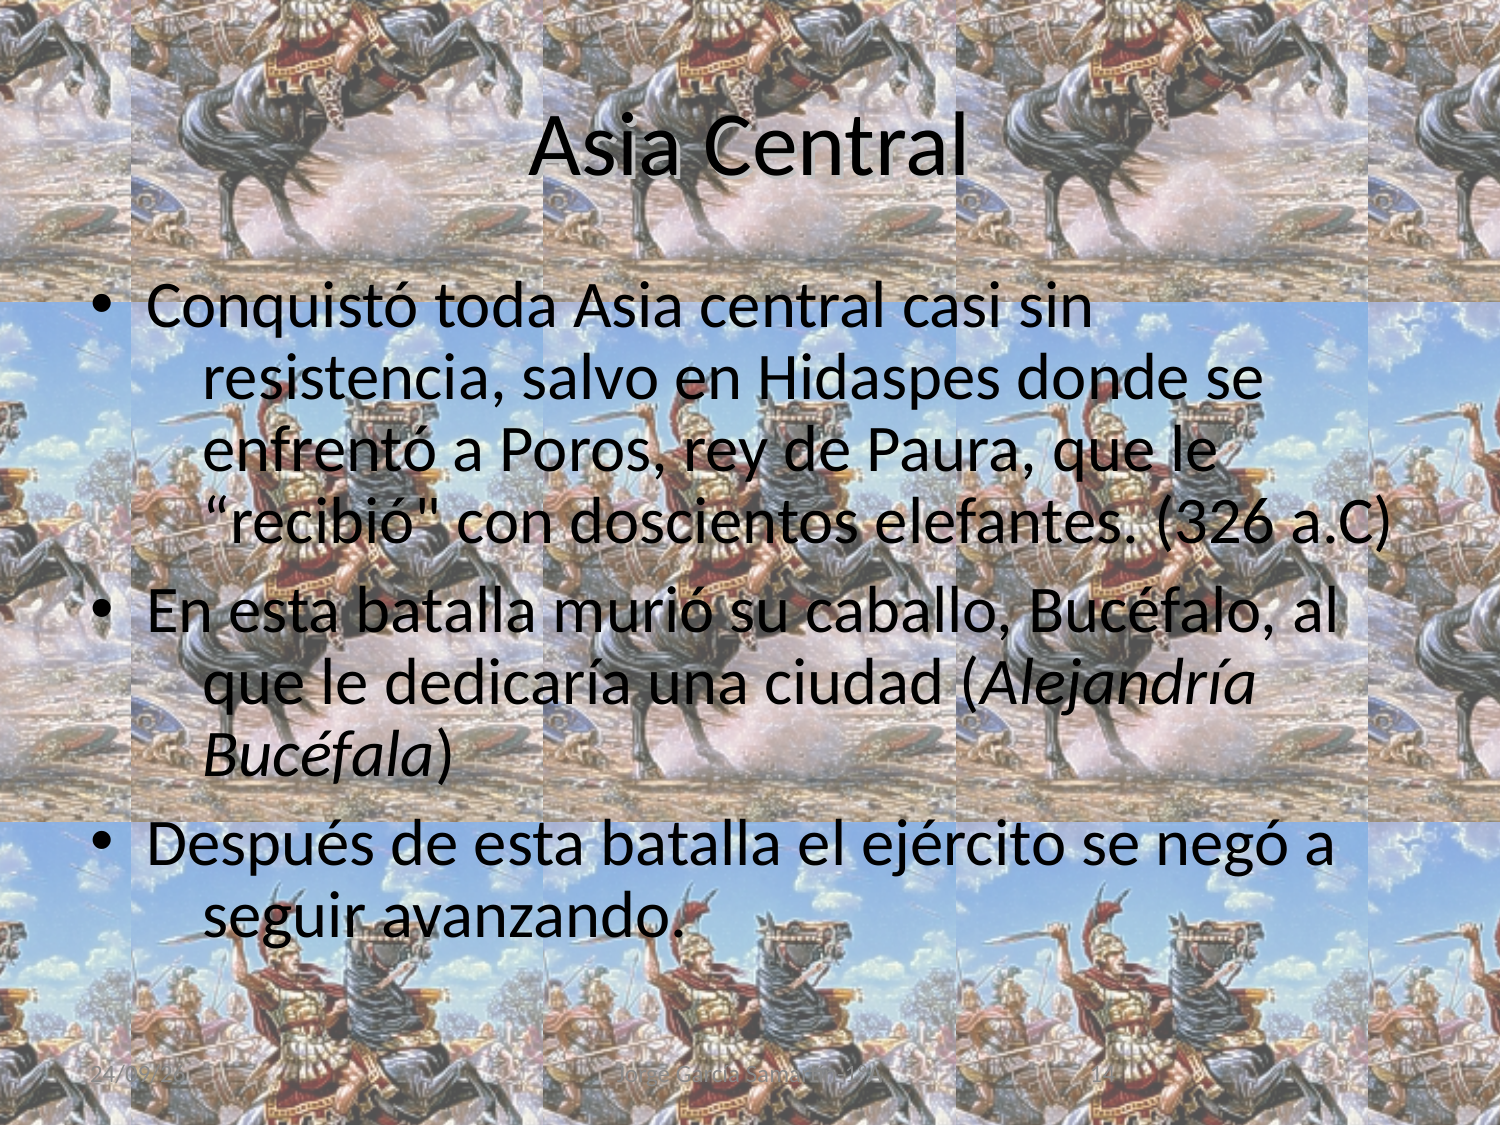

# Asia Central
Conquistó toda Asia central casi sin resistencia, salvo en Hidaspes donde se enfrentó a Poros, rey de Paura, que le “recibió" con doscientos elefantes. (326 a.C)
En esta batalla murió su caballo, Bucéfalo, al que le dedicaría una ciudad (Alejandría Bucéfala)
Después de esta batalla el ejército se negó a seguir avanzando.
Jorge García Samartín-1ºA